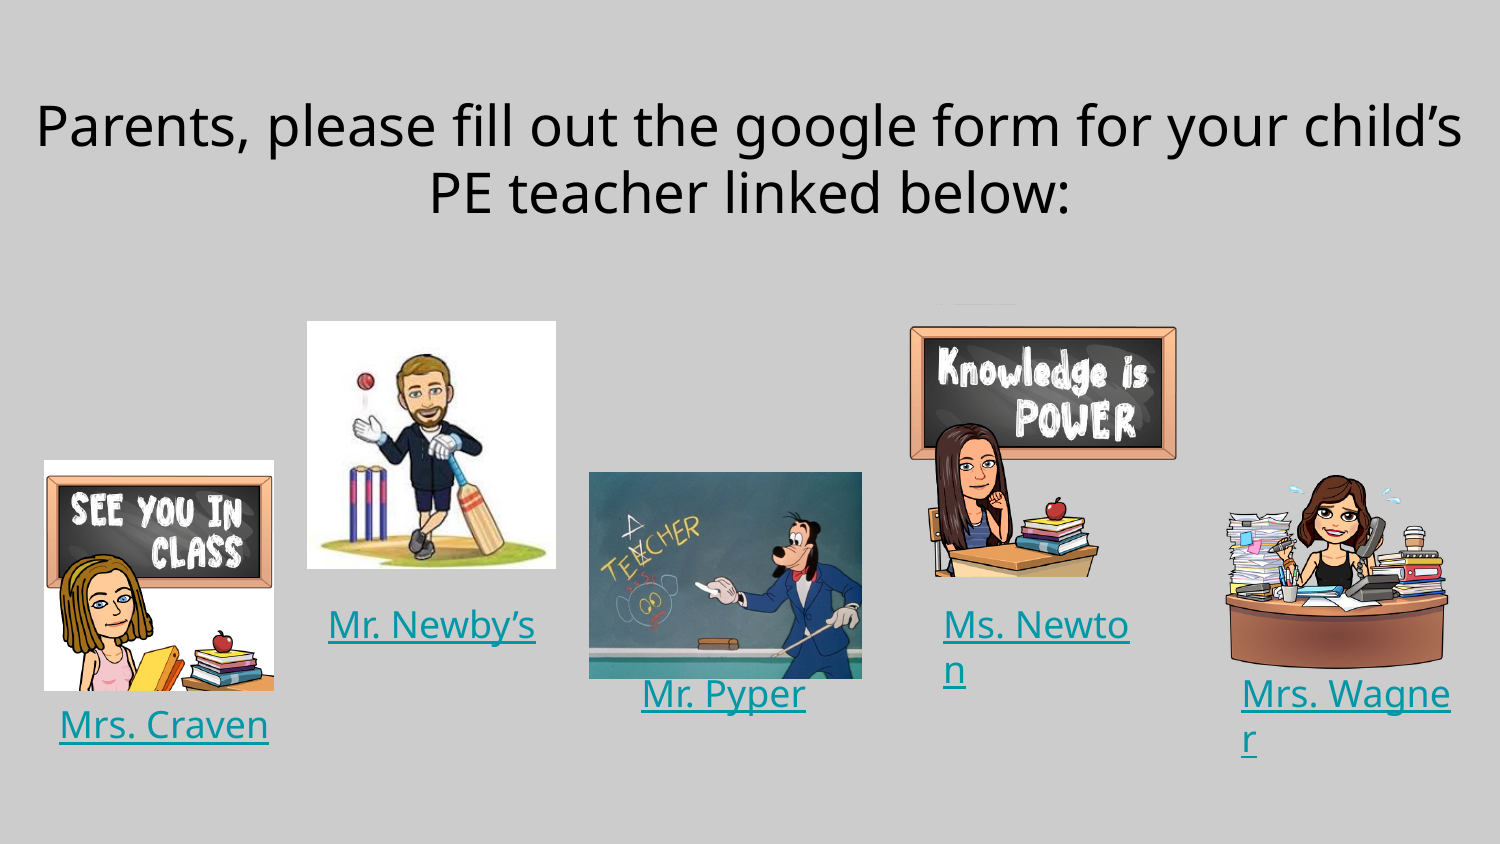

# Parents, please fill out the google form for your child’s PE teacher linked below:
Mr. Newby’s
Ms. Newton
Mr. Pyper
Mrs. Wagner
Mrs. Craven